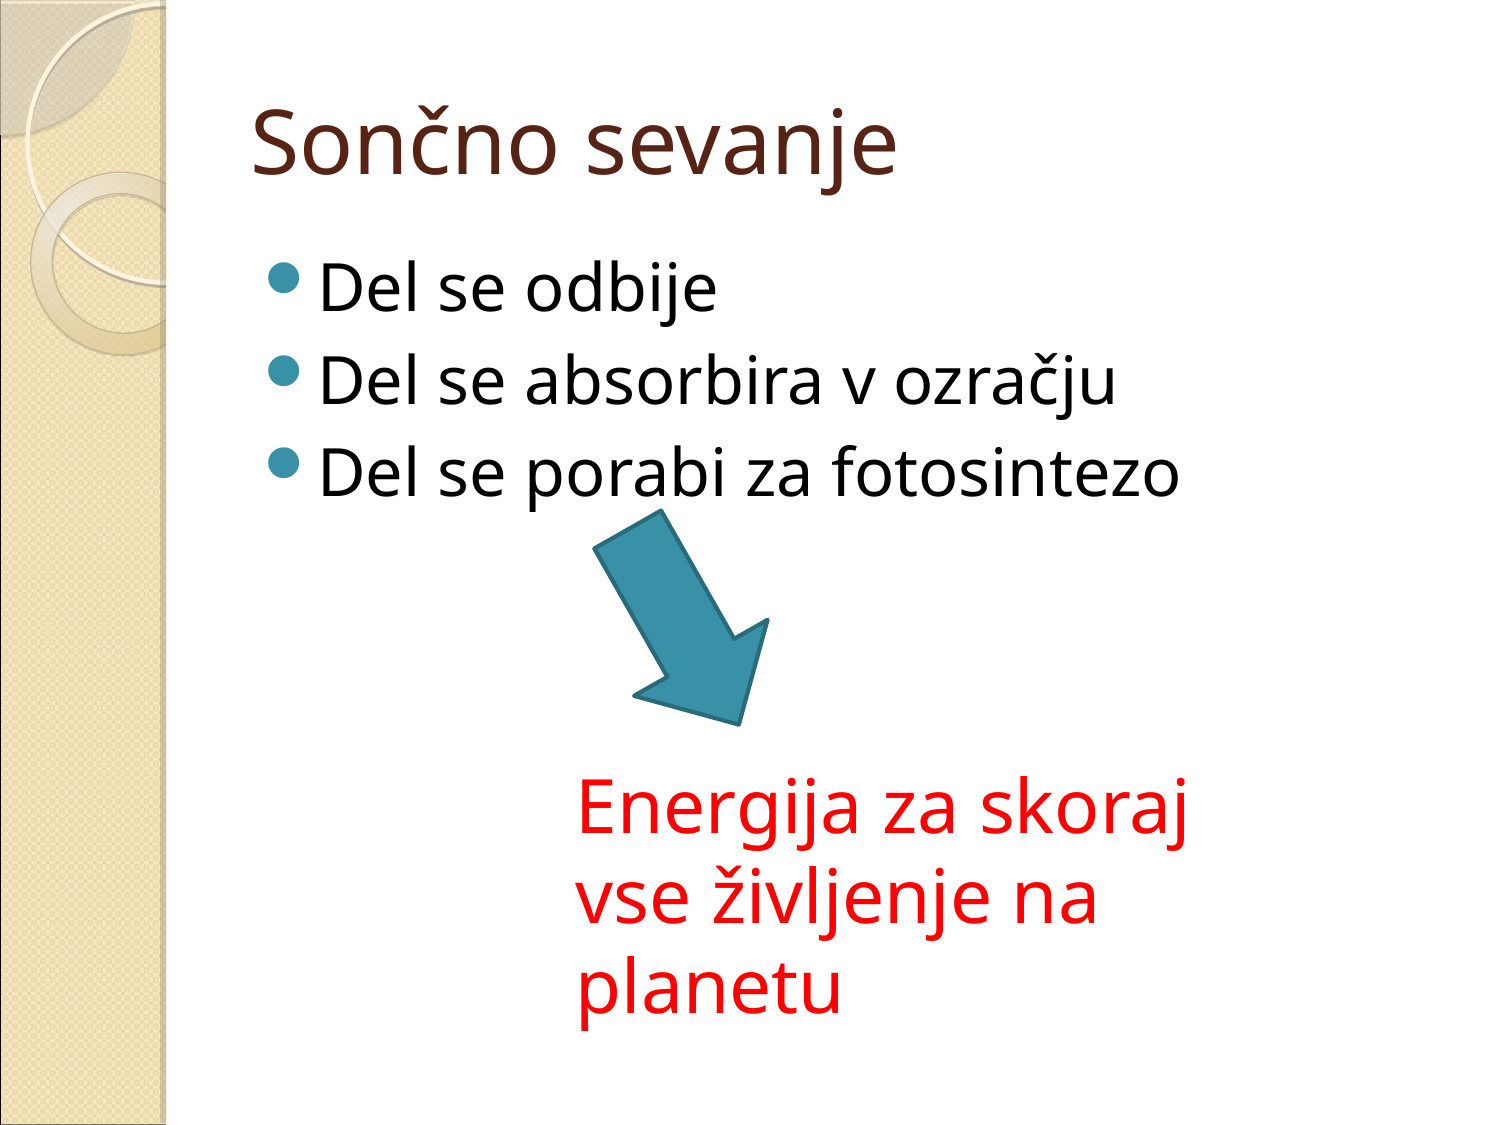

# Sončno sevanje
Del se odbije
Del se absorbira v ozračju
Del se porabi za fotosintezo
Energija za skoraj vse življenje na planetu